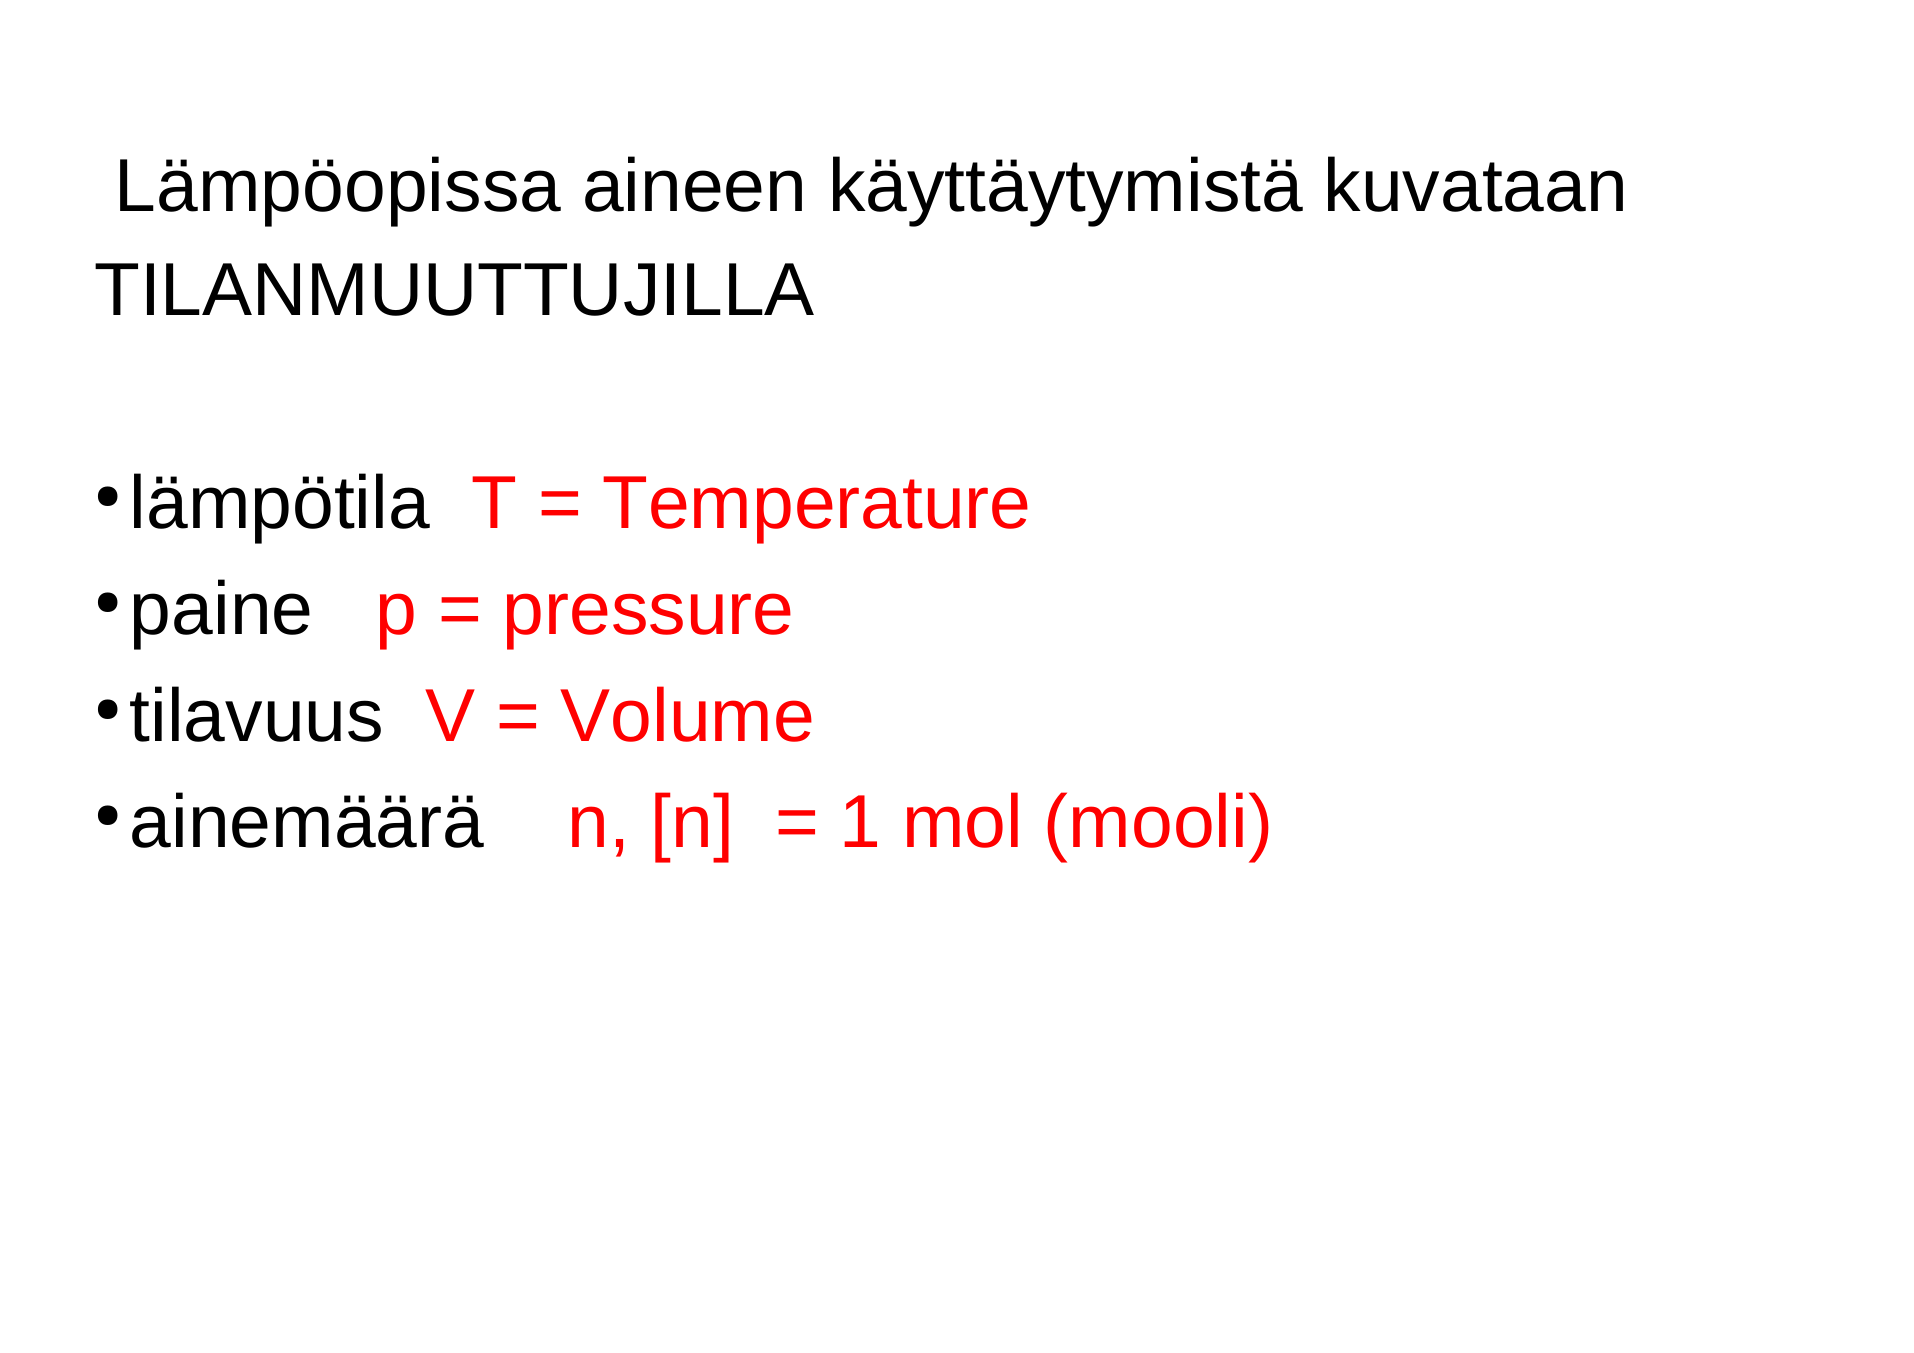

Lämpöopissa aineen käyttäytymistä kuvataan TILANMUUTTUJILLA
lämpötila T = Temperature
paine p = pressure
tilavuus V = Volume
ainemäärä n, [n] = 1 mol (mooli)